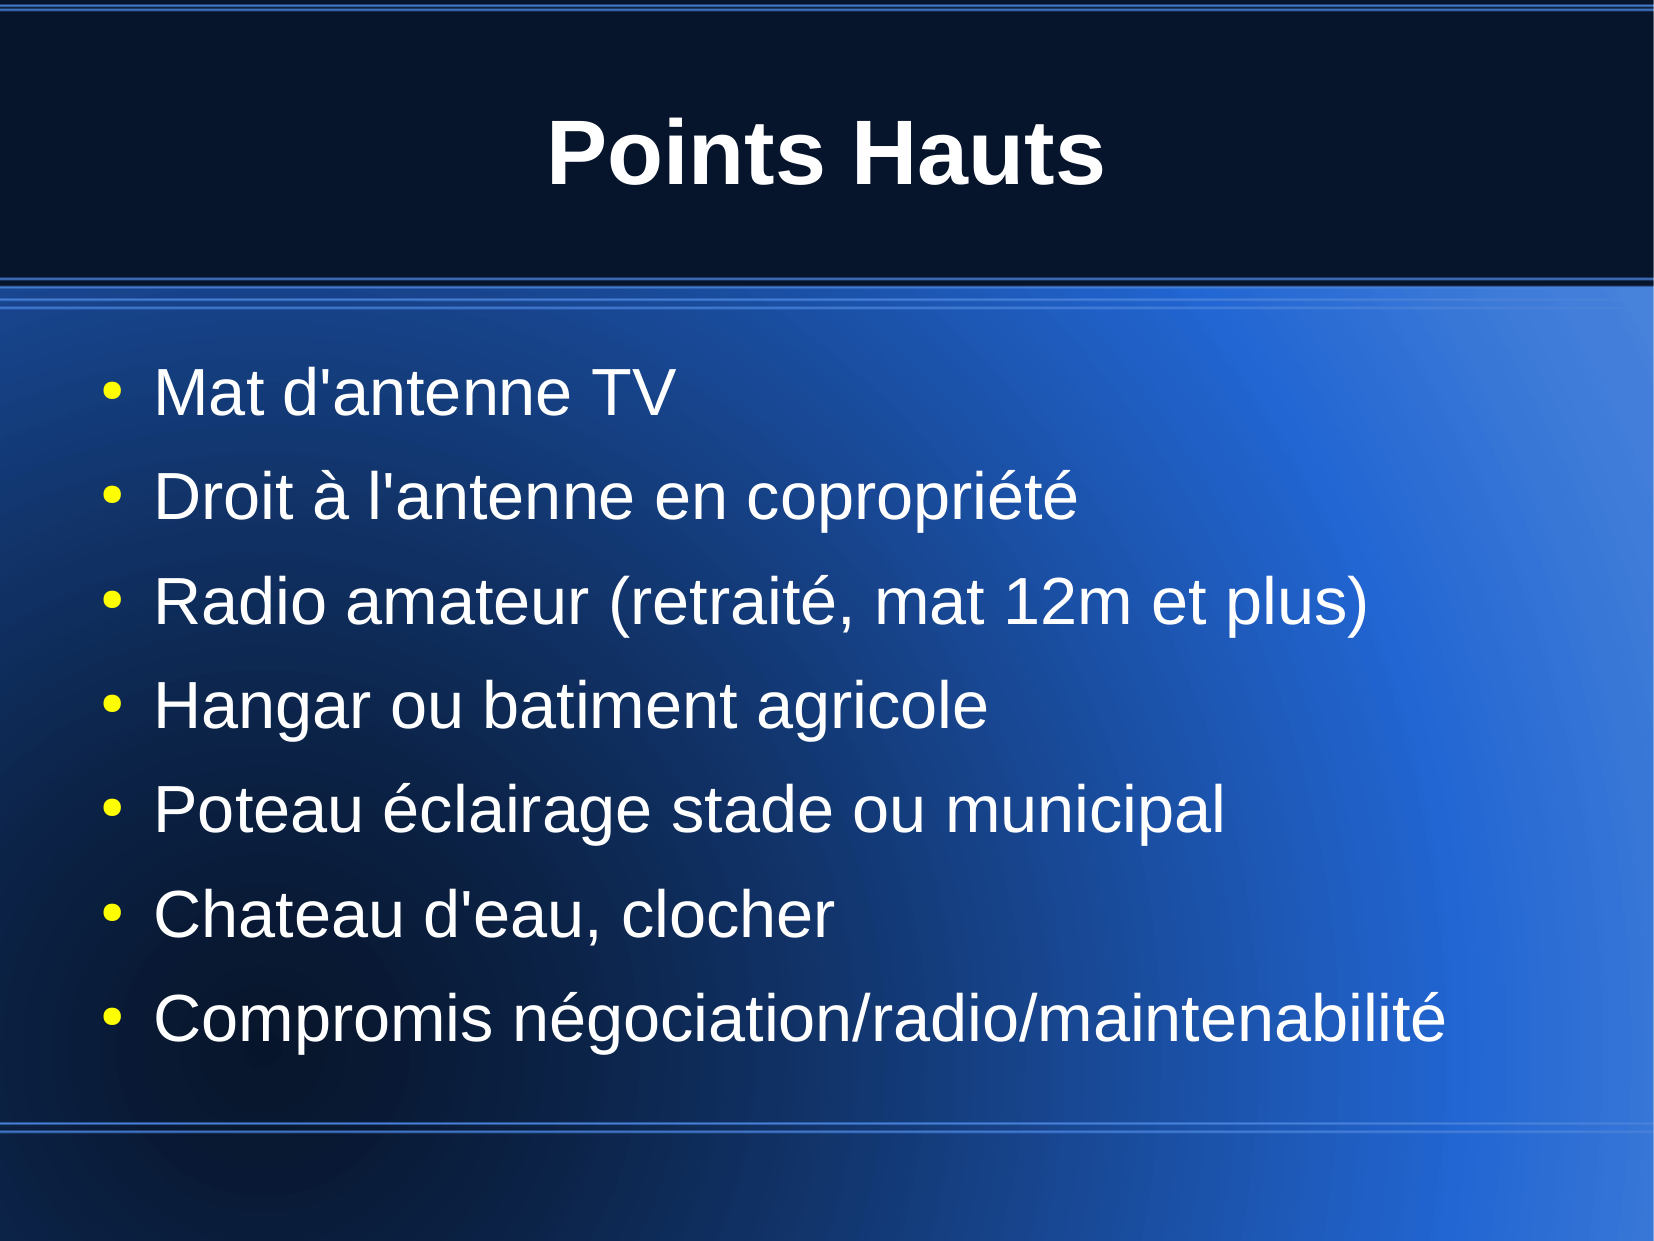

# Points Hauts
Mat d'antenne TV
Droit à l'antenne en copropriété
Radio amateur (retraité, mat 12m et plus)
Hangar ou batiment agricole
Poteau éclairage stade ou municipal
Chateau d'eau, clocher
Compromis négociation/radio/maintenabilité